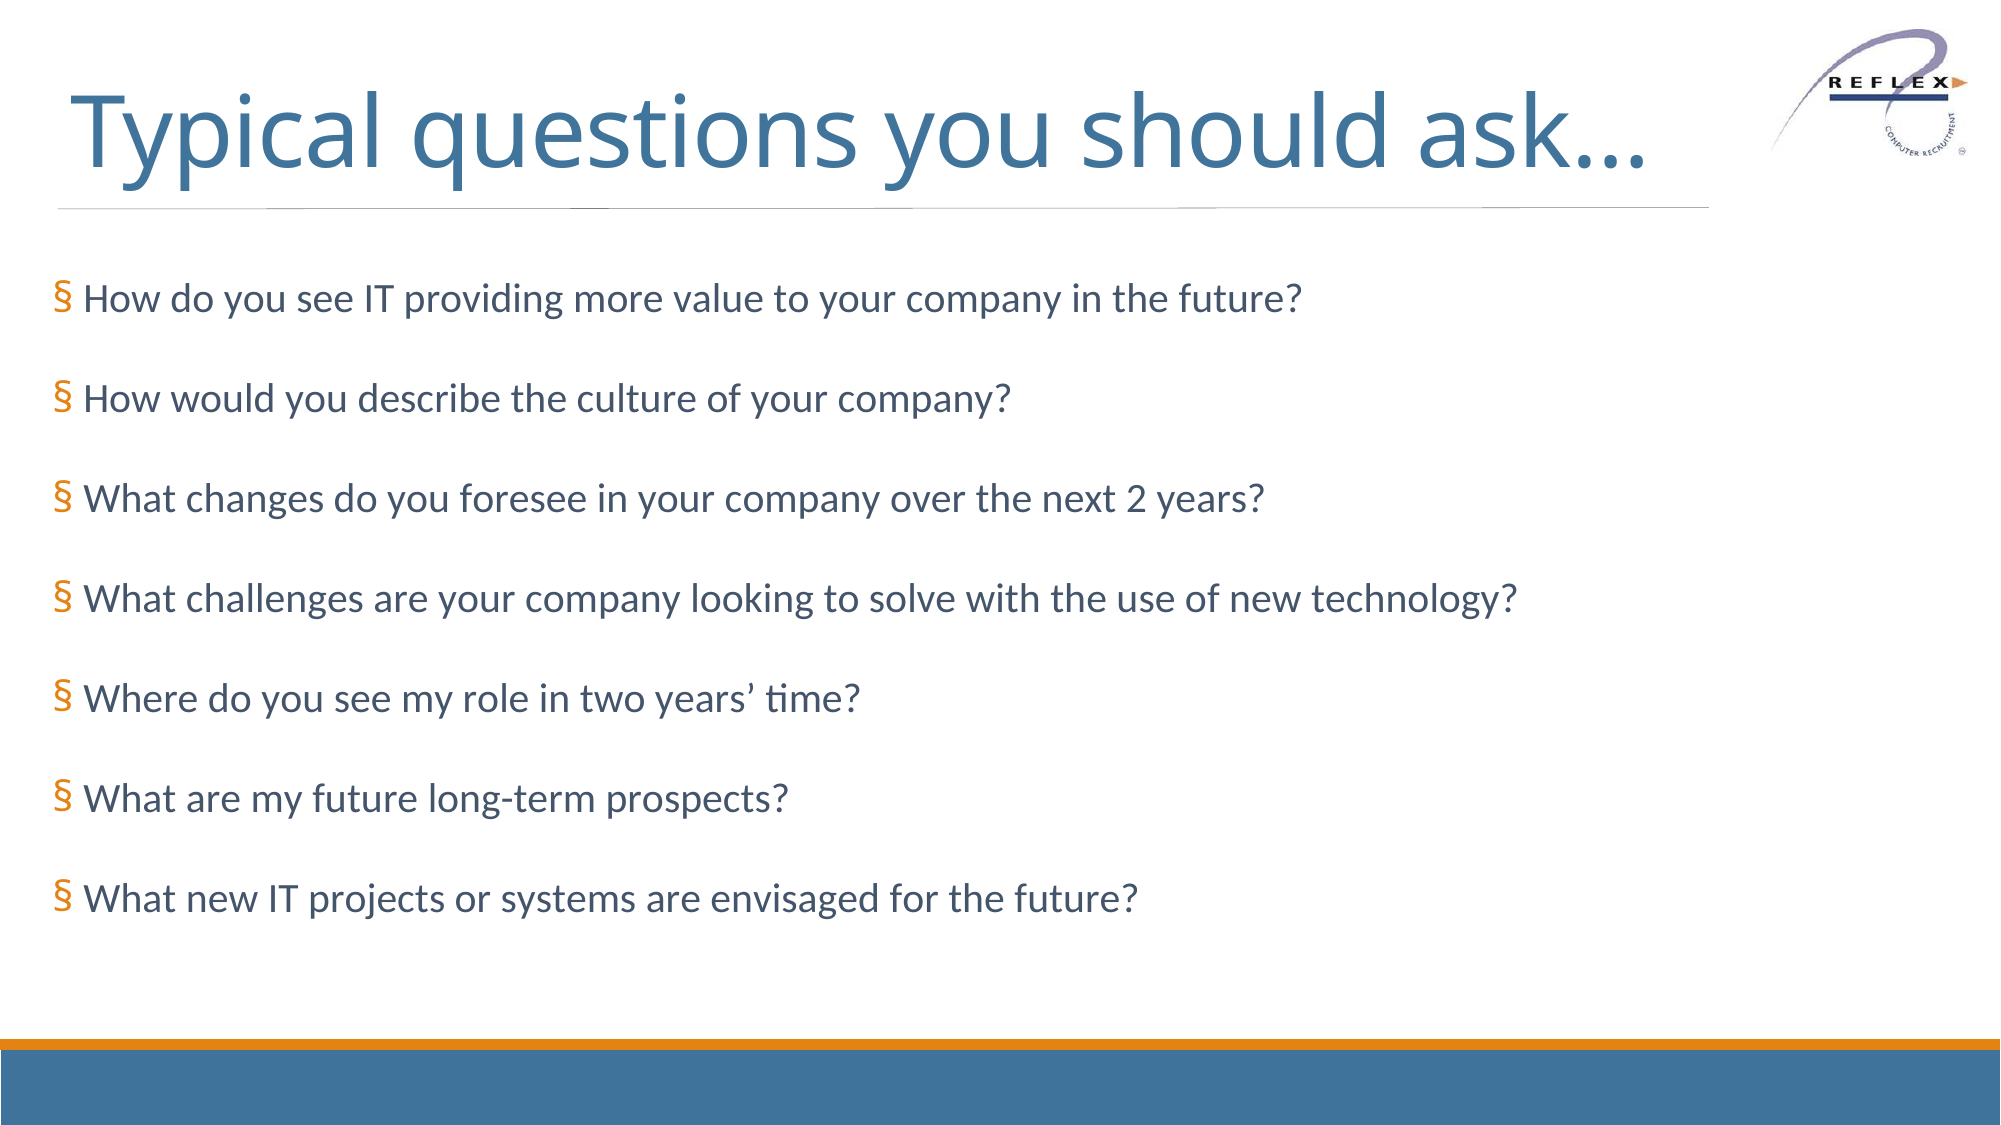

# Typical questions you should ask…
 How do you see IT providing more value to your company in the future?
 How would you describe the culture of your company?
 What changes do you foresee in your company over the next 2 years?
 What challenges are your company looking to solve with the use of new technology?
 Where do you see my role in two years’ time?
 What are my future long-term prospects?
 What new IT projects or systems are envisaged for the future?